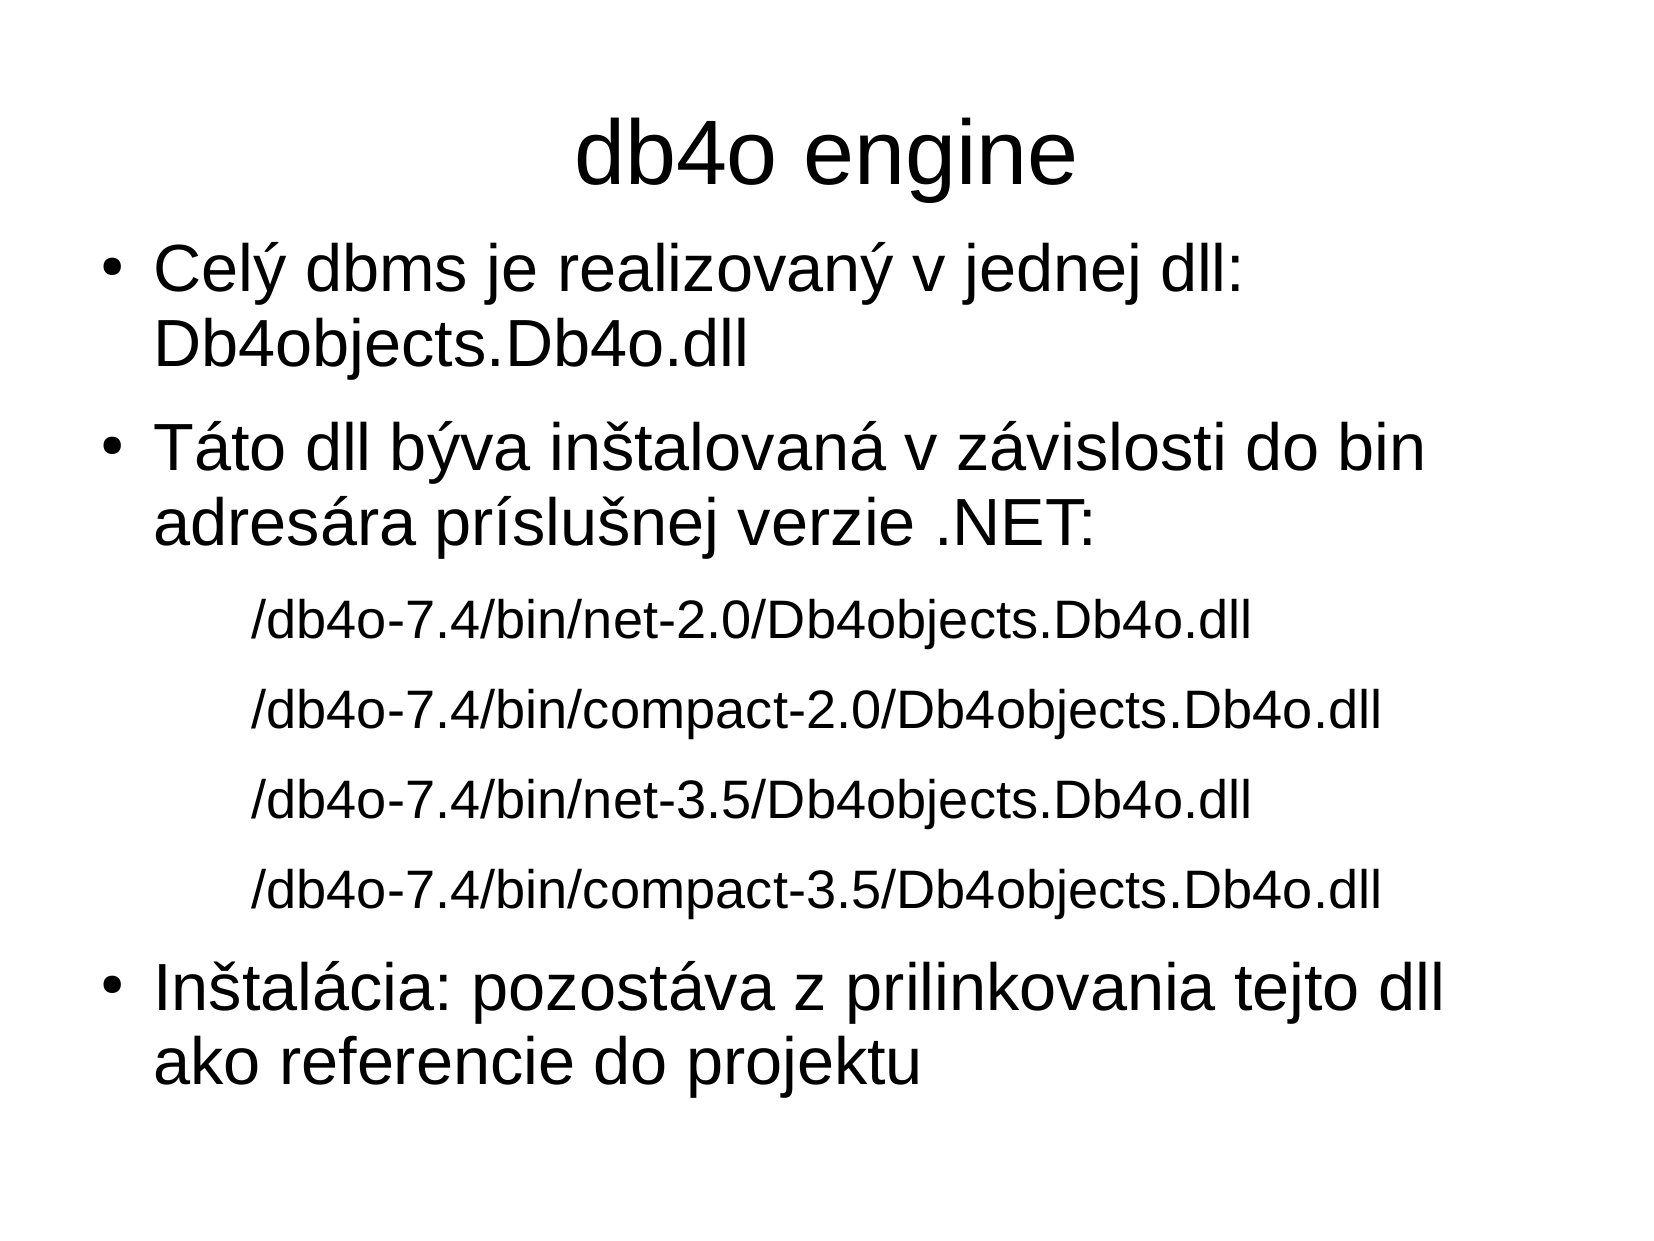

# db4o engine
Celý dbms je realizovaný v jednej dll: Db4objects.Db4o.dll
Táto dll býva inštalovaná v závislosti do bin adresára príslušnej verzie .NET:
/db4o-7.4/bin/net-2.0/Db4objects.Db4o.dll
/db4o-7.4/bin/compact-2.0/Db4objects.Db4o.dll
/db4o-7.4/bin/net-3.5/Db4objects.Db4o.dll
/db4o-7.4/bin/compact-3.5/Db4objects.Db4o.dll
Inštalácia: pozostáva z prilinkovania tejto dll ako referencie do projektu